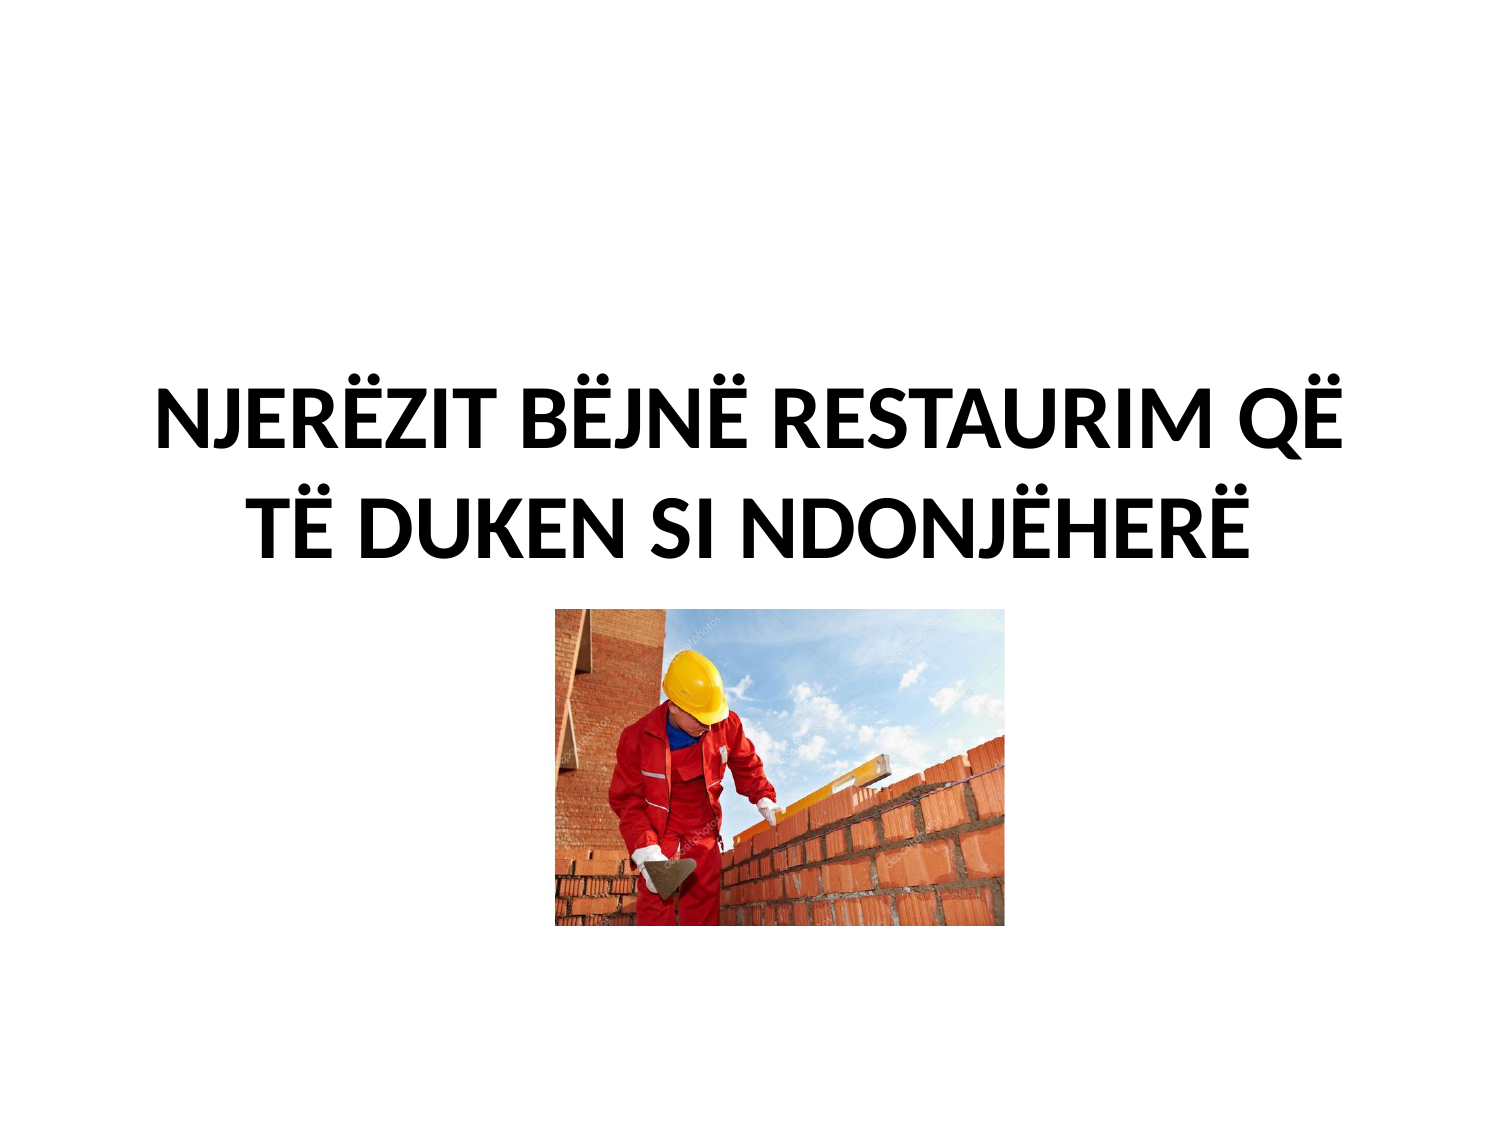

# NJERËZIT BËJNË RESTAURIM QË TË DUKEN SI NDONJËHERË